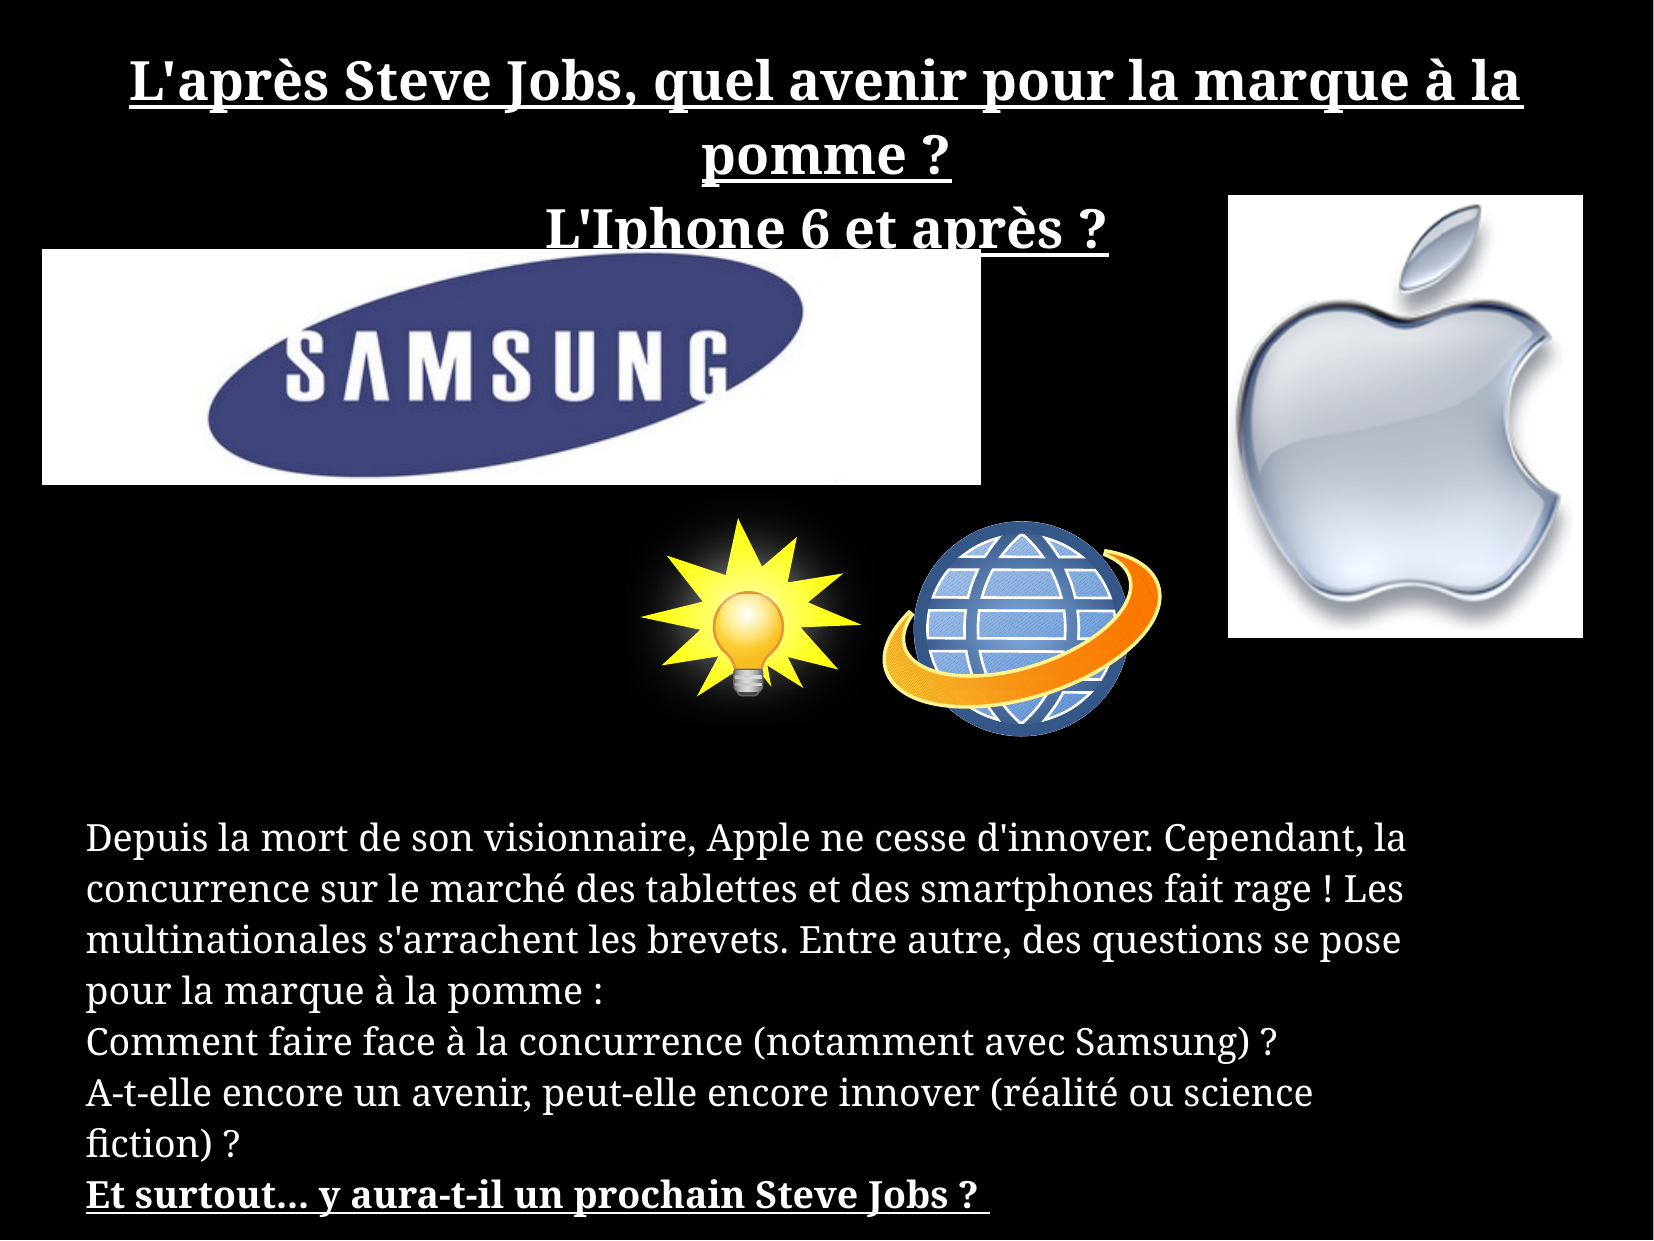

L'après Steve Jobs, quel avenir pour la marque à la pomme ?
L'Iphone 6 et après ?
Depuis la mort de son visionnaire, Apple ne cesse d'innover. Cependant, la concurrence sur le marché des tablettes et des smartphones fait rage ! Les multinationales s'arrachent les brevets. Entre autre, des questions se pose pour la marque à la pomme :
Comment faire face à la concurrence (notamment avec Samsung) ?
A-t-elle encore un avenir, peut-elle encore innover (réalité ou science fiction) ?
Et surtout... y aura-t-il un prochain Steve Jobs ?